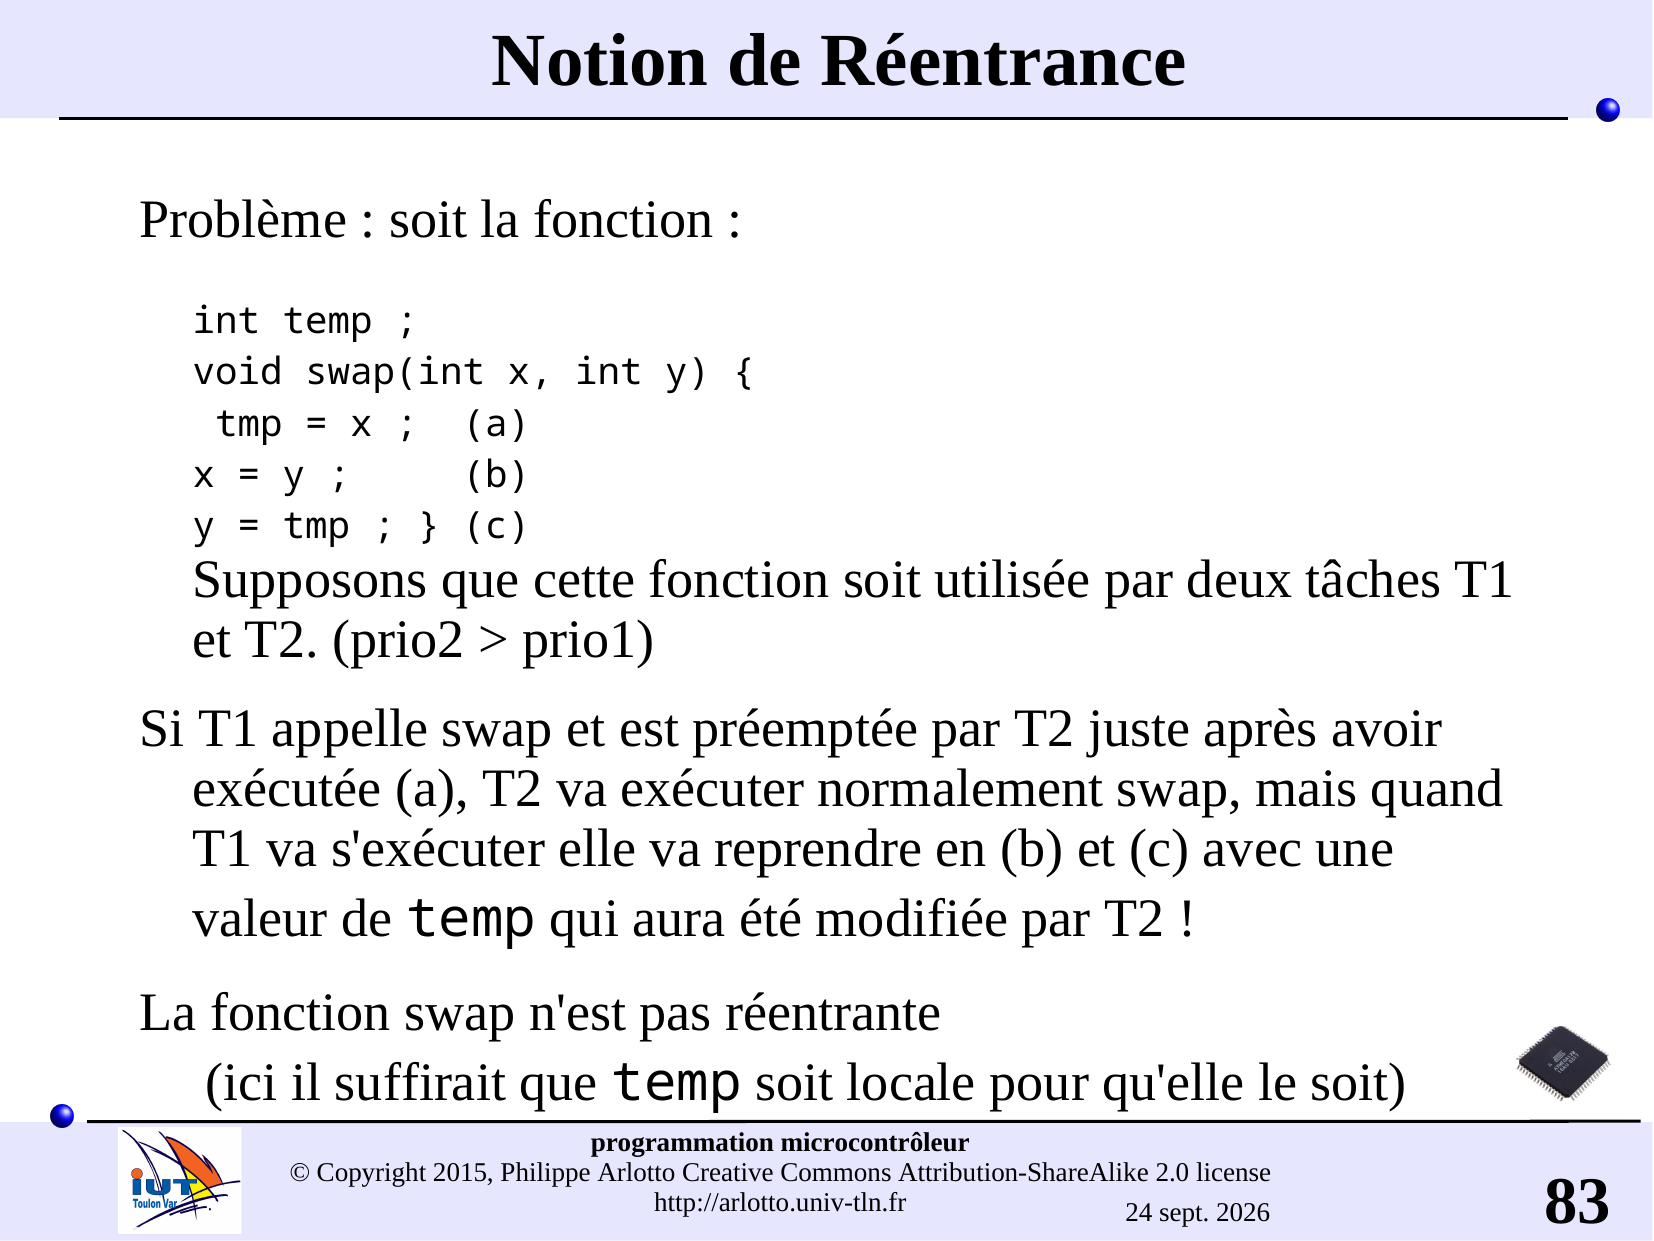

# Notion de Réentrance
Problème : soit la fonction :
int temp ;
void swap(int x, int y) {
 tmp = x ; (a)
x = y ; (b)
y = tmp ; } (c)
Supposons que cette fonction soit utilisée par deux tâches T1 et T2. (prio2 > prio1)
Si T1 appelle swap et est préemptée par T2 juste après avoir exécutée (a), T2 va exécuter normalement swap, mais quand T1 va s'exécuter elle va reprendre en (b) et (c) avec une valeur de temp qui aura été modifiée par T2 !
La fonction swap n'est pas réentrante
 (ici il suffirait que temp soit locale pour qu'elle le soit)